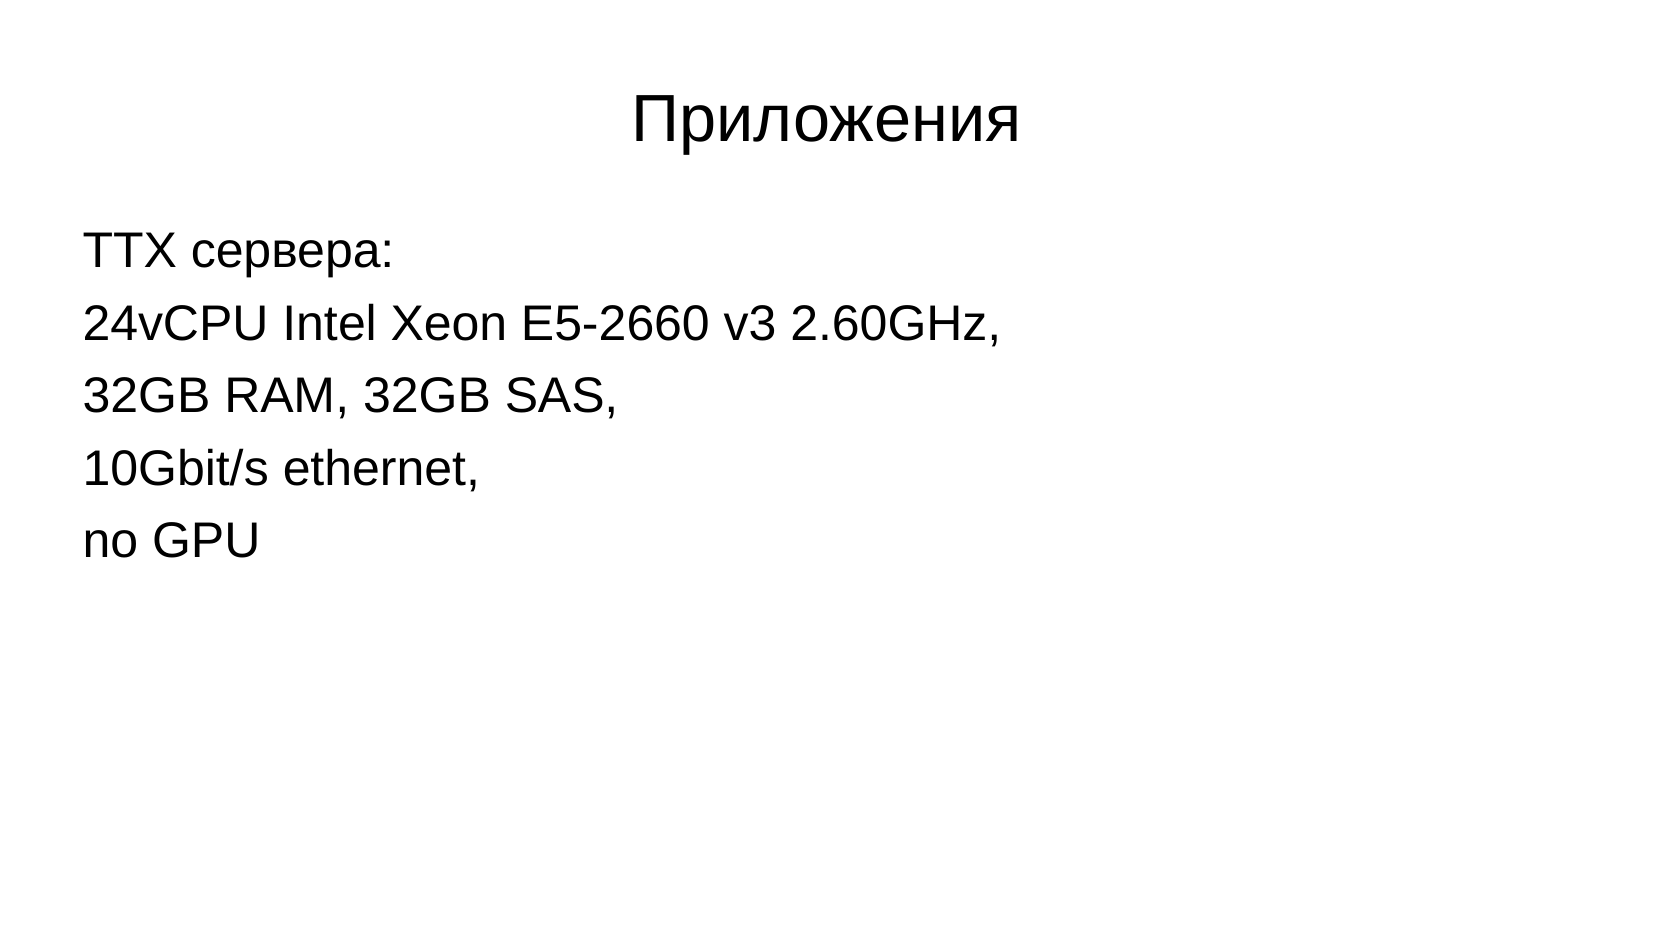

# Приложения
ТТХ сервера:
24vCPU Intel Xeon E5-2660 v3 2.60GHz,
32GB RAM, 32GB SAS,
10Gbit/s ethernet,
no GPU